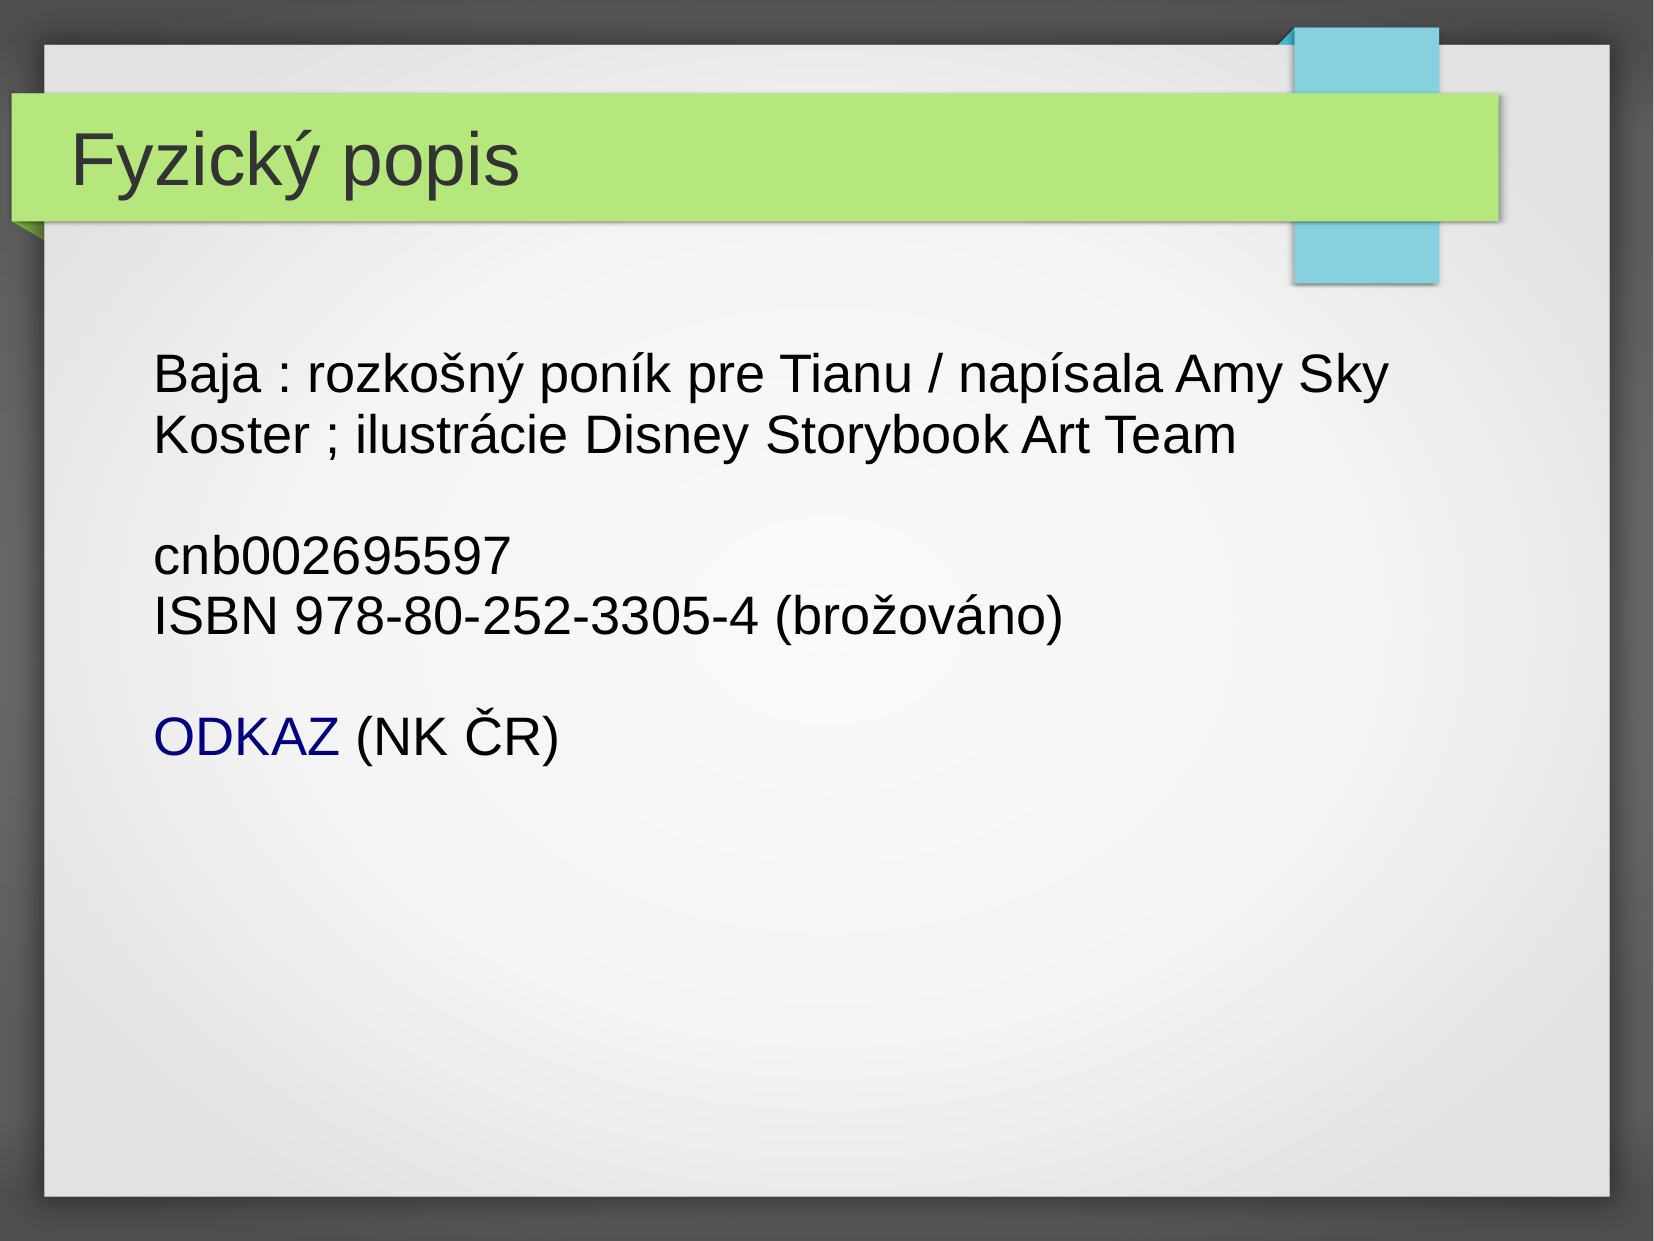

# Fyzický popis
Baja : rozkošný poník pre Tianu / napísala Amy Sky Koster ; ilustrácie Disney Storybook Art Team
cnb002695597
ISBN 978-80-252-3305-4 (brožováno)
ODKAZ (NK ČR)